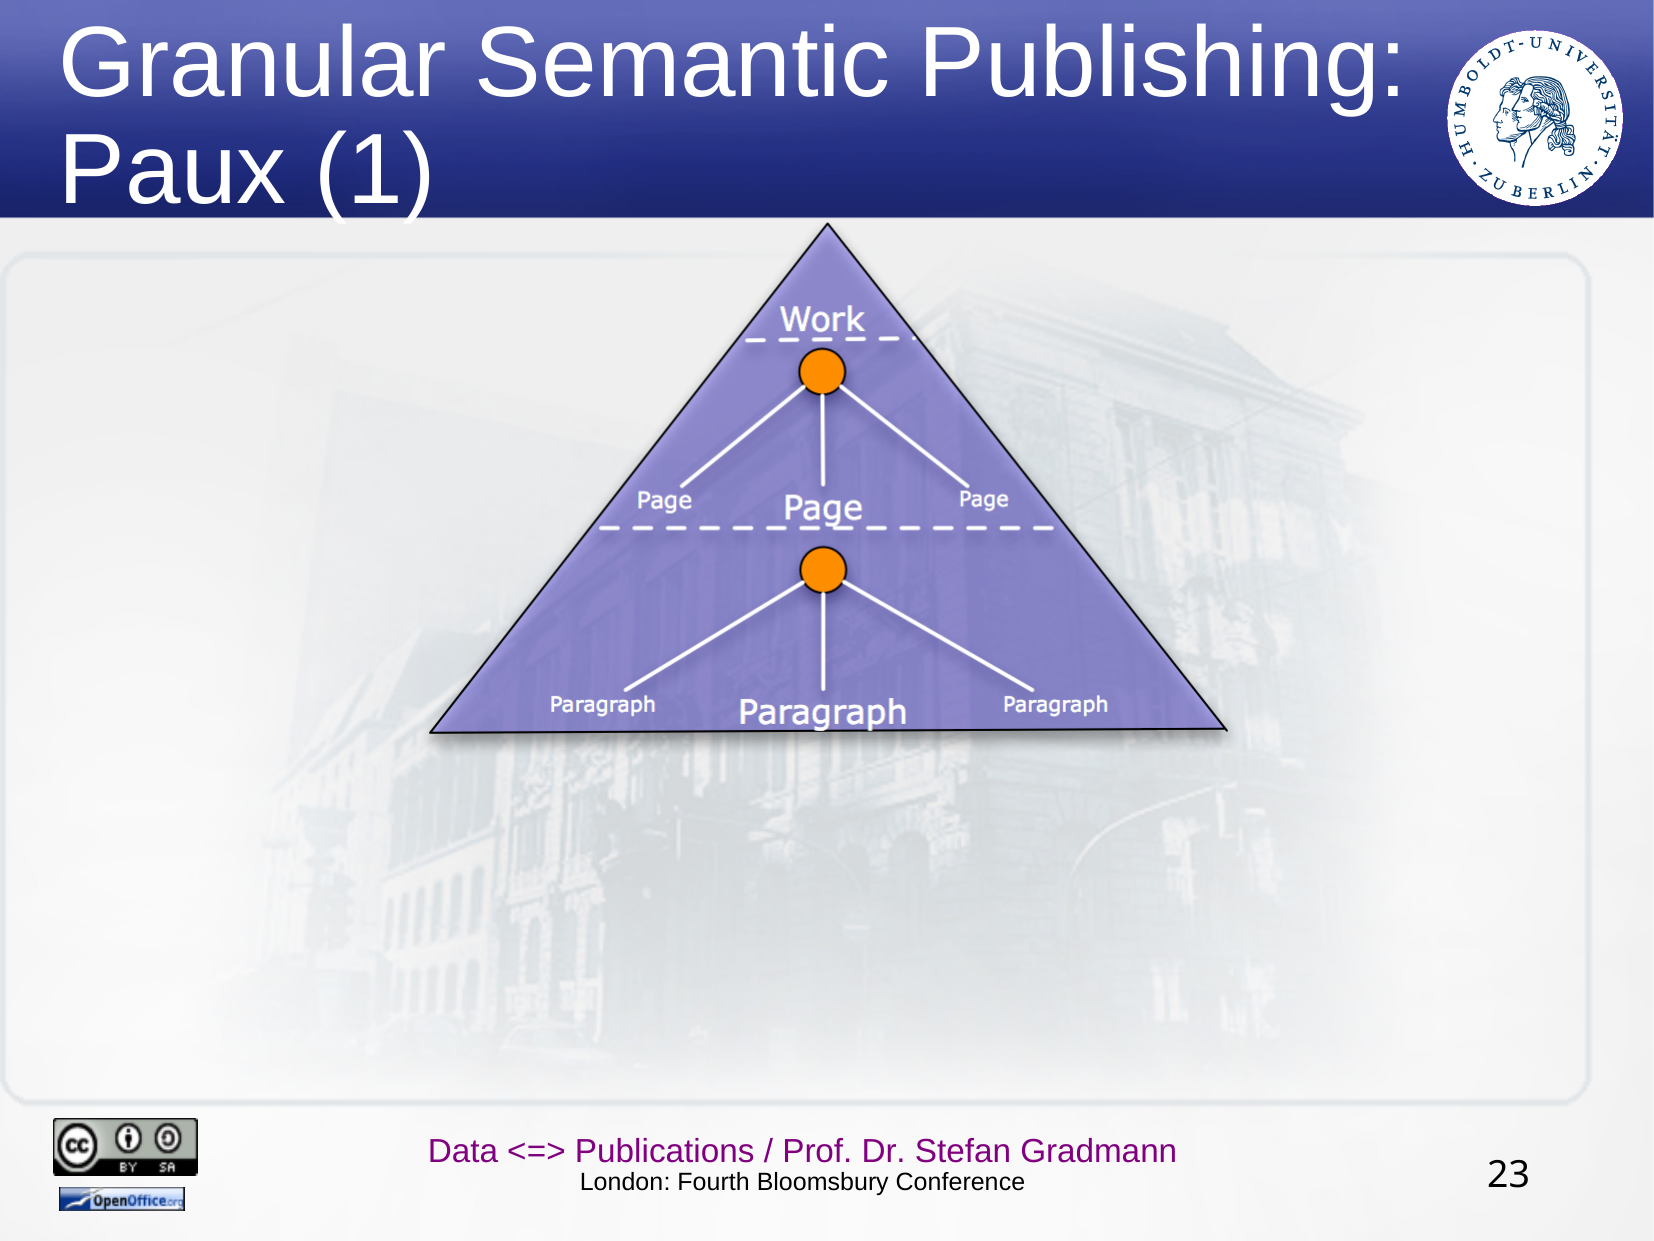

# Granular Semantic Publishing: Paux (1)
Data <=> Publications / Prof. Dr. Stefan Gradmann